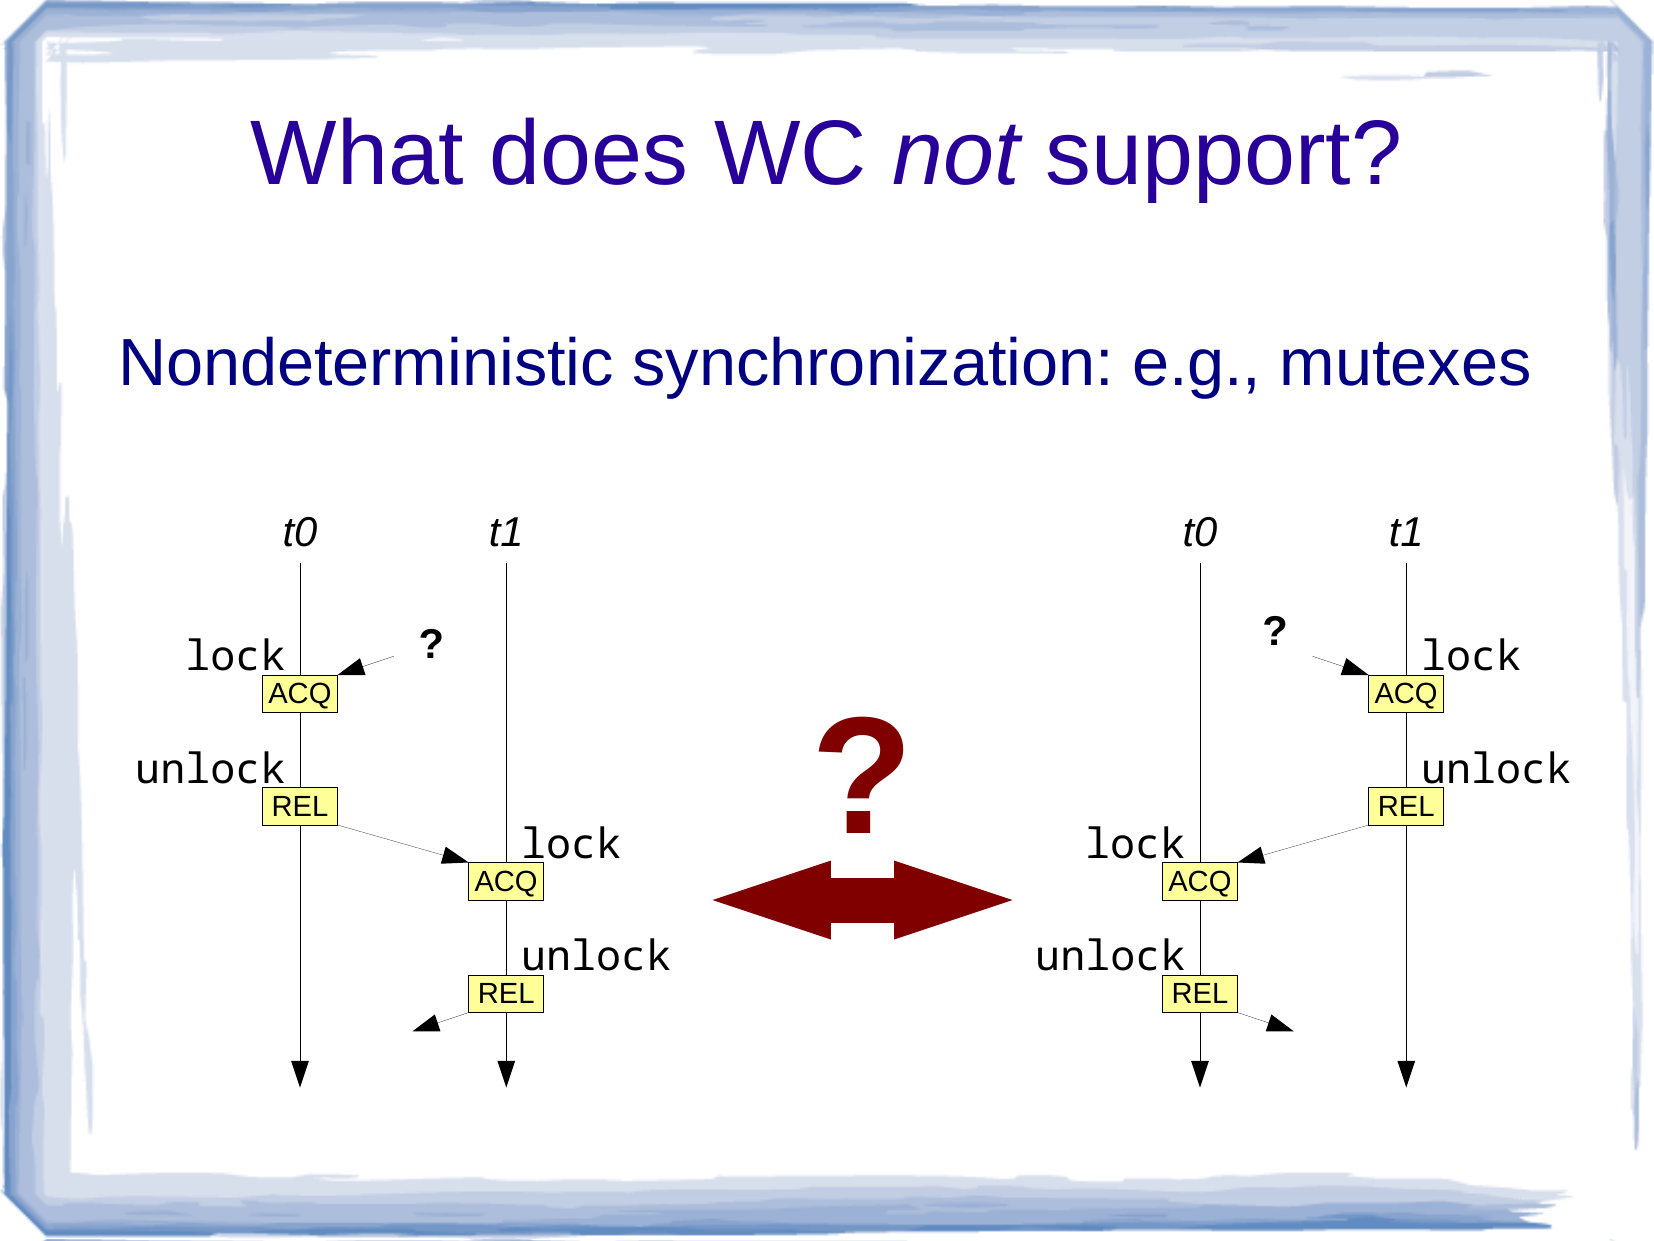

# What does WC not support?
Nondeterministic synchronization: e.g., mutexes
t0
t1
t0
t1
?
?
lock
lock
ACQ
?
ACQ
unlock
unlock
REL
REL
lock
lock
ACQ
ACQ
unlock
unlock
REL
REL